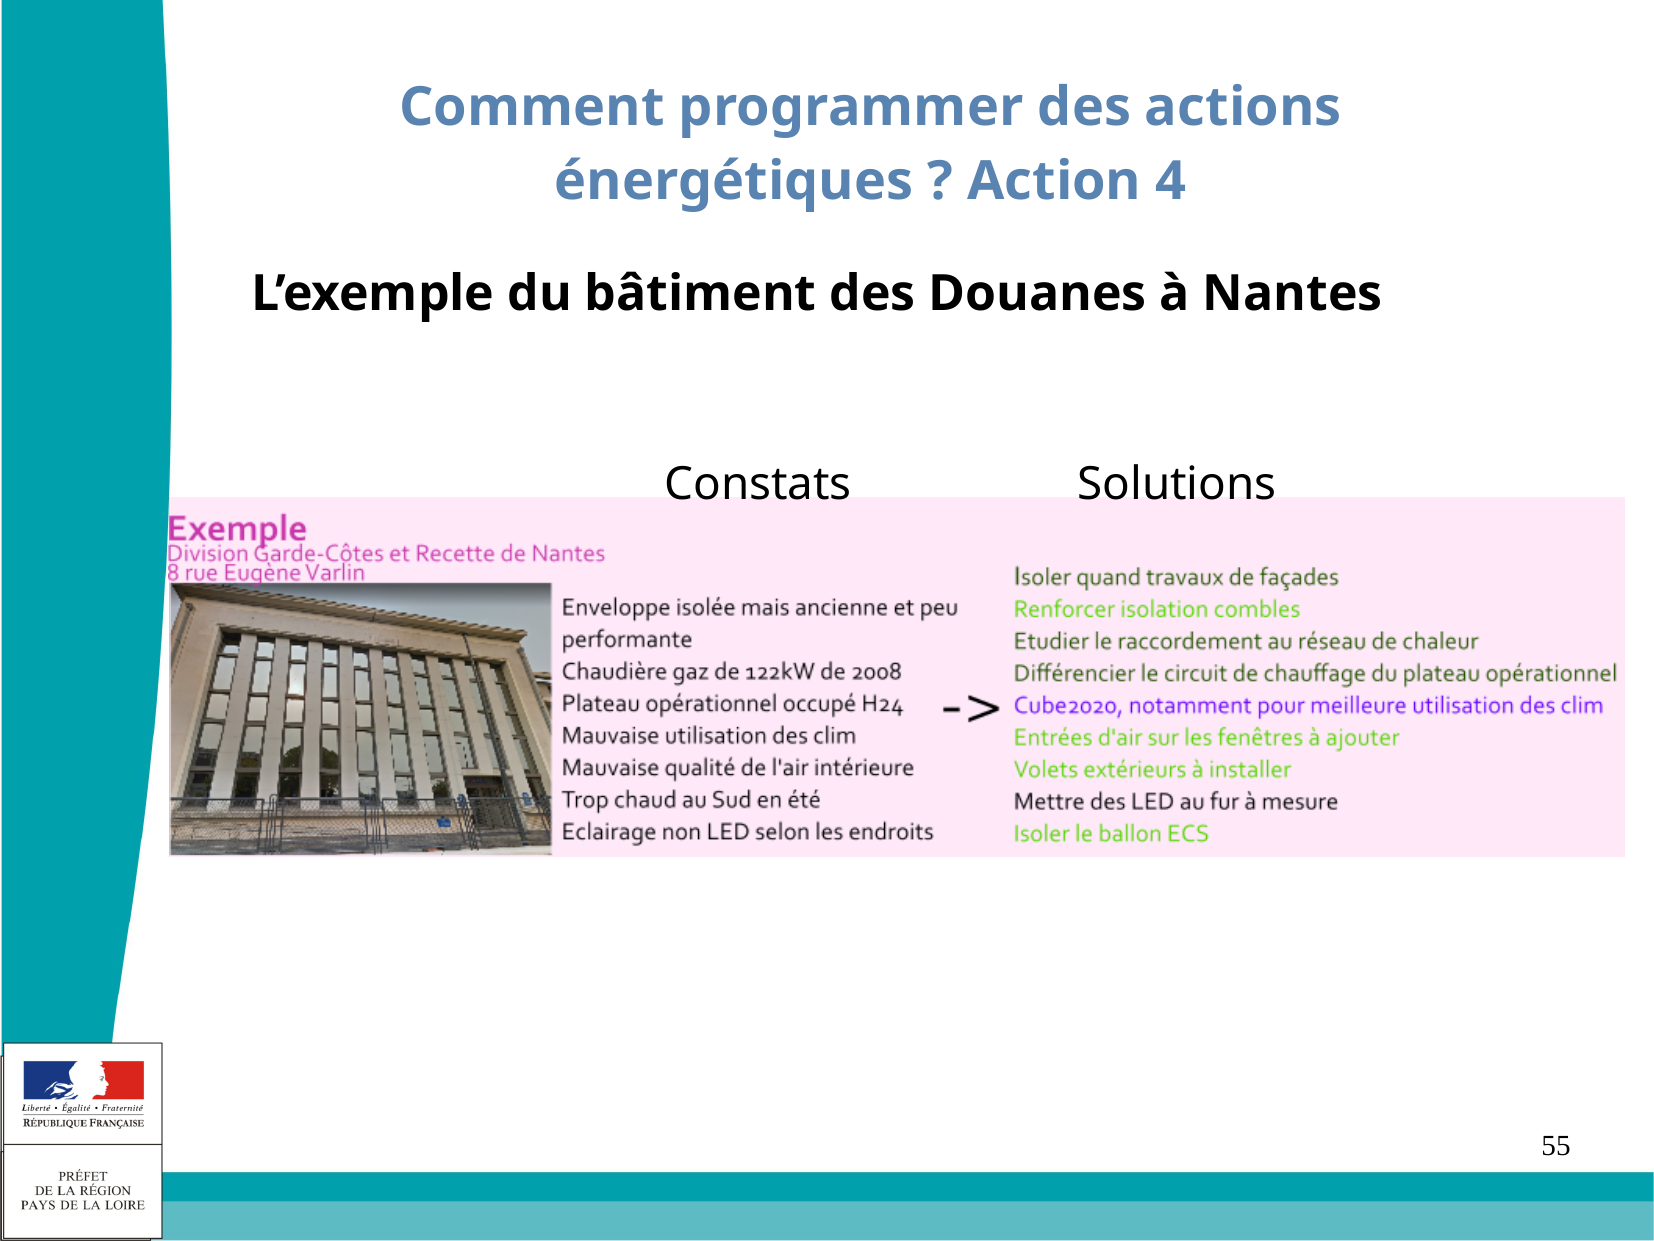

Comment programmer des actions énergétiques ? Action 4
L’exemple du bâtiment des Douanes à Nantes
Constats
Solutions
55